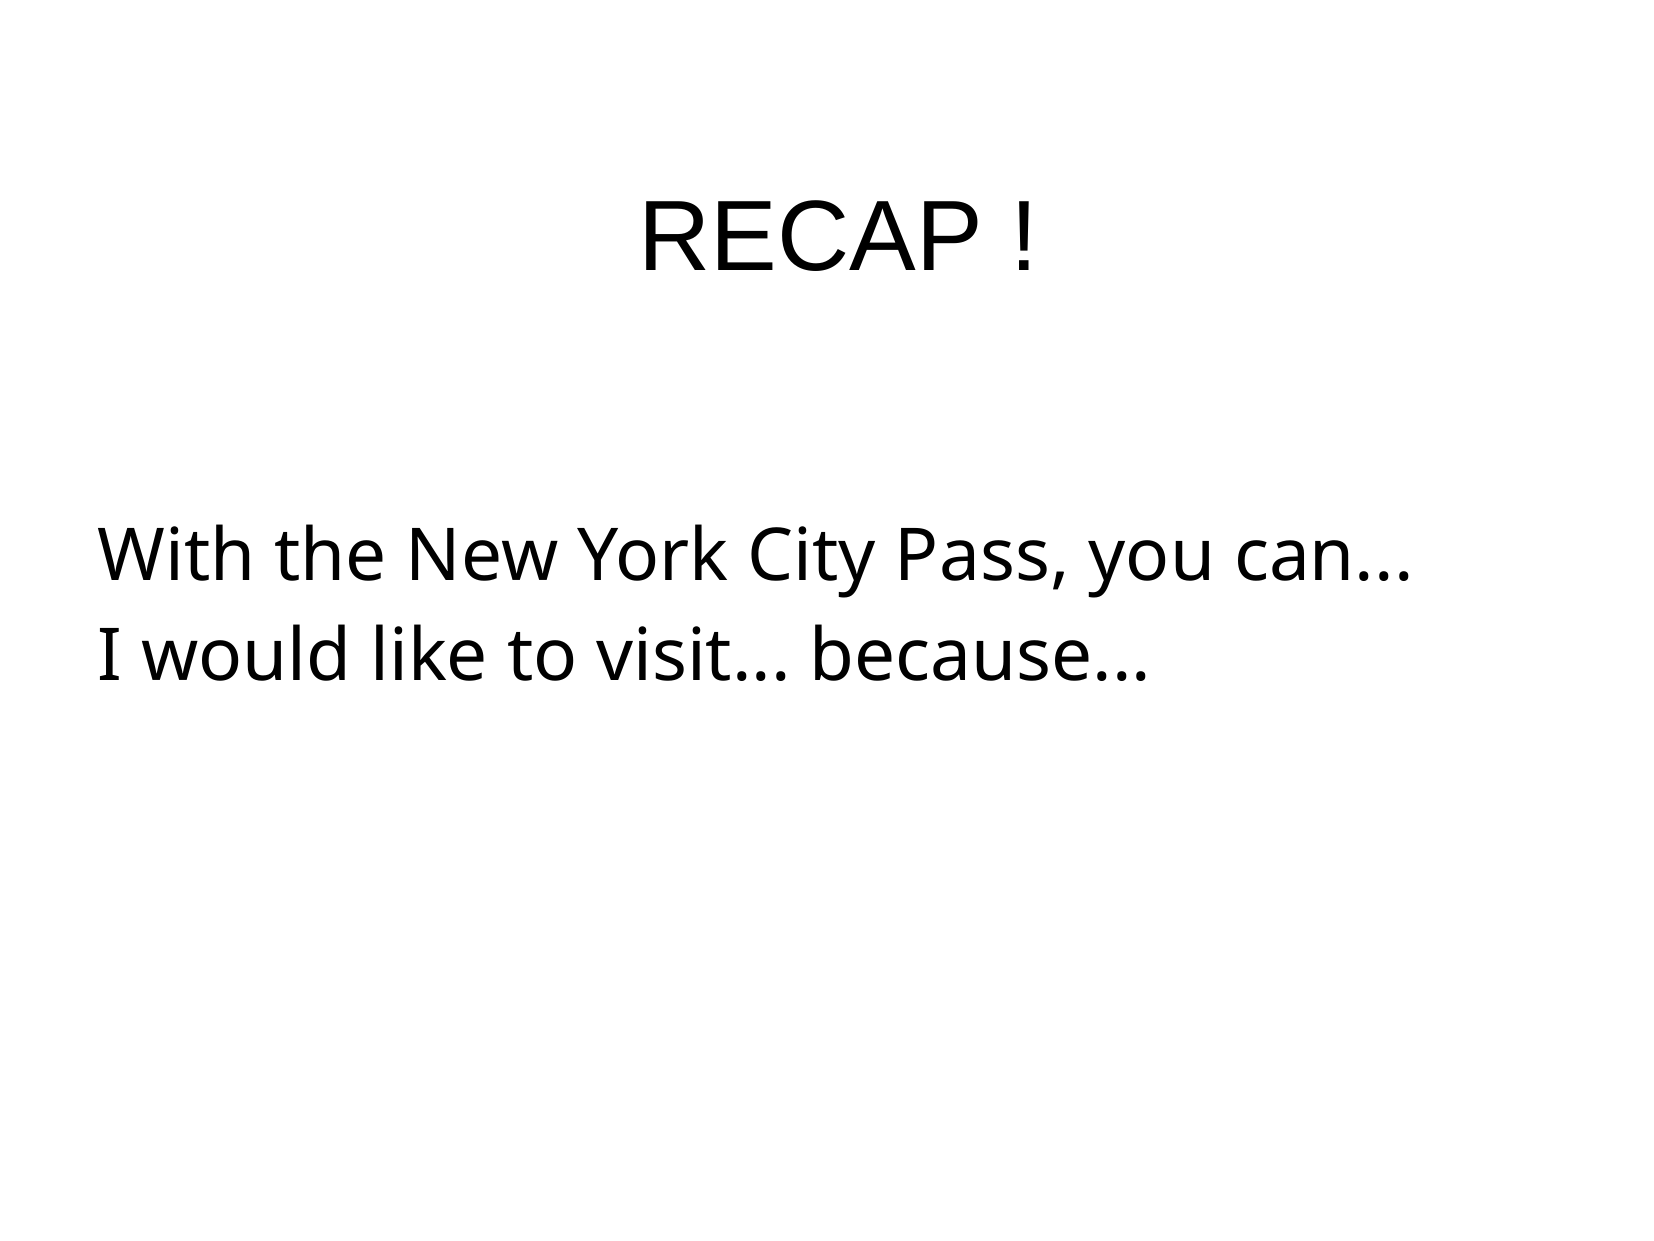

#
RECAP !
With the New York City Pass, you can...
I would like to visit... because...